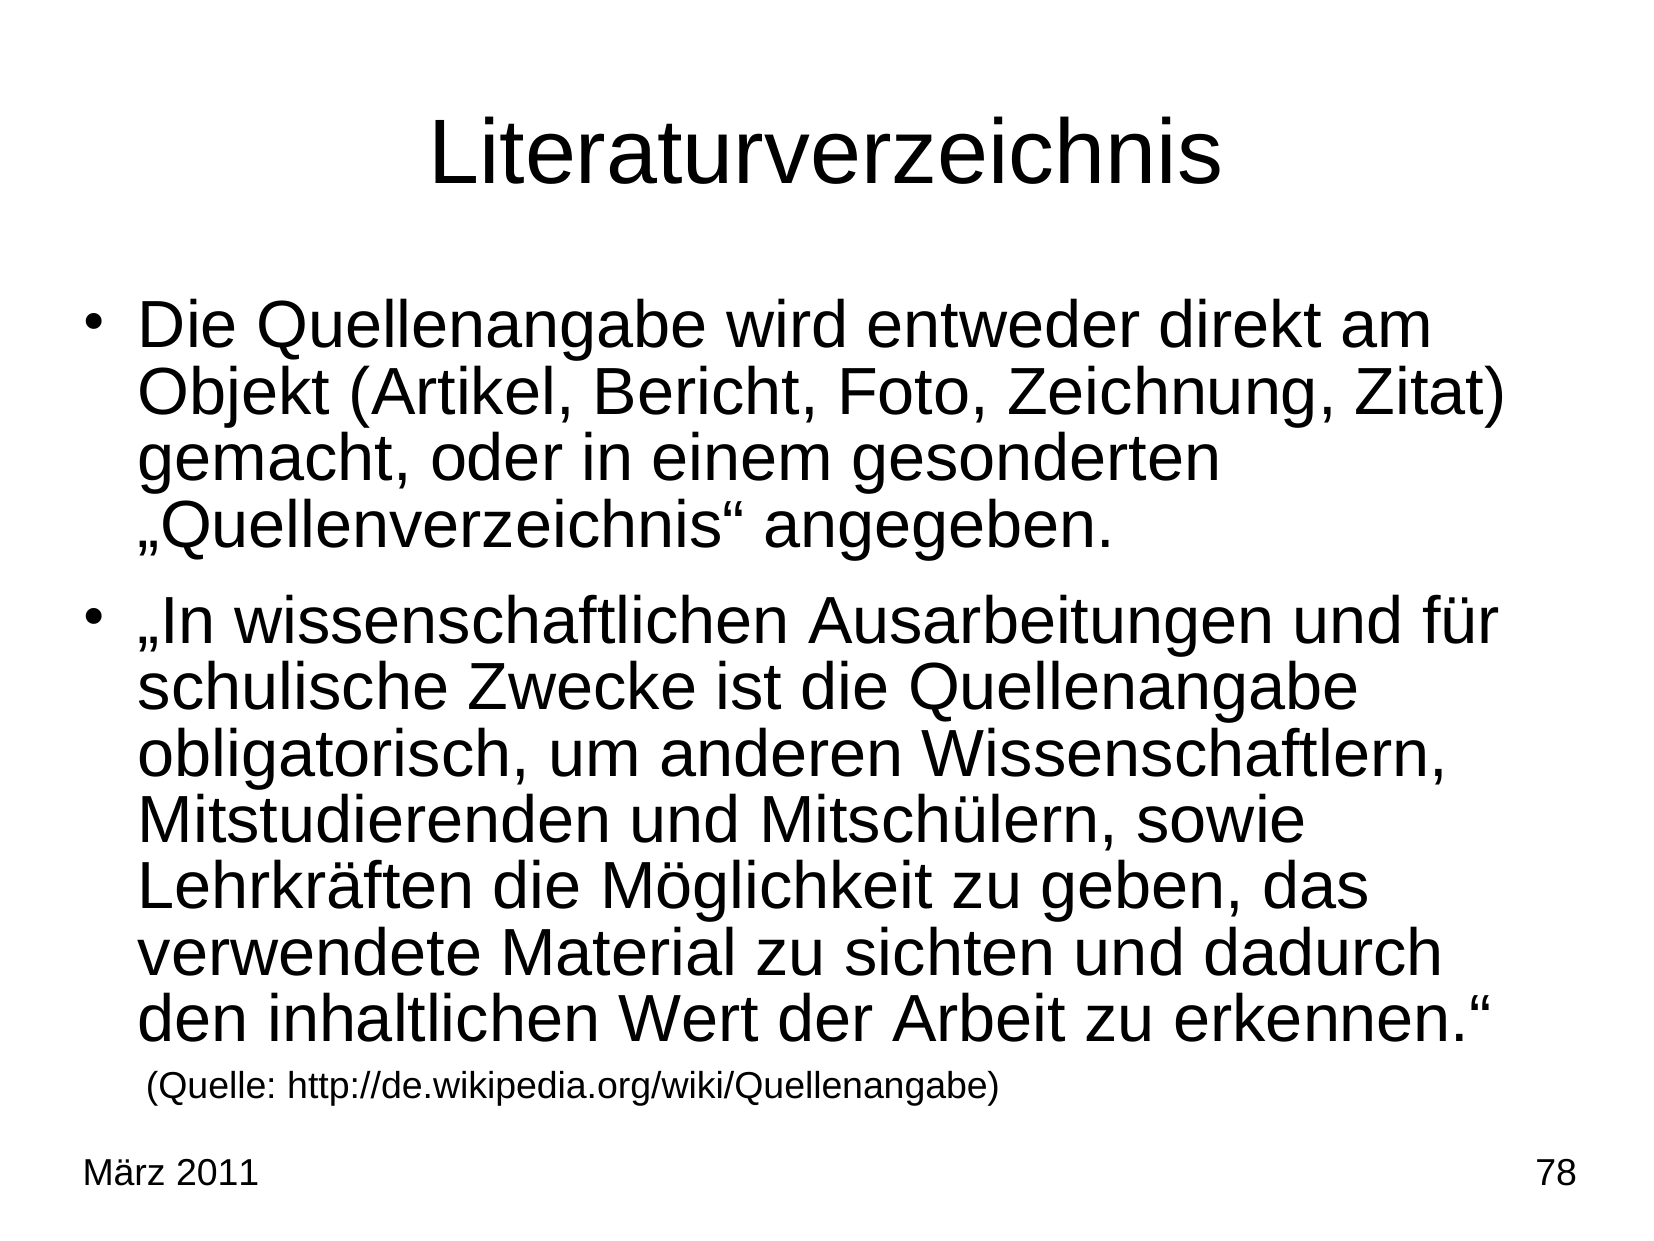

# Literaturverzeichnis
Die Quellenangabe wird entweder direkt am Objekt (Artikel, Bericht, Foto, Zeichnung, Zitat) gemacht, oder in einem gesonderten „Quellenverzeichnis“ angegeben.
„In wissenschaftlichen Ausarbeitungen und für schulische Zwecke ist die Quellenangabe obligatorisch, um anderen Wissenschaftlern, Mitstudierenden und Mitschülern, sowie Lehrkräften die Möglichkeit zu geben, das verwendete Material zu sichten und dadurch den inhaltlichen Wert der Arbeit zu erkennen.“
(Quelle: http://de.wikipedia.org/wiki/Quellenangabe)
März 2011
78